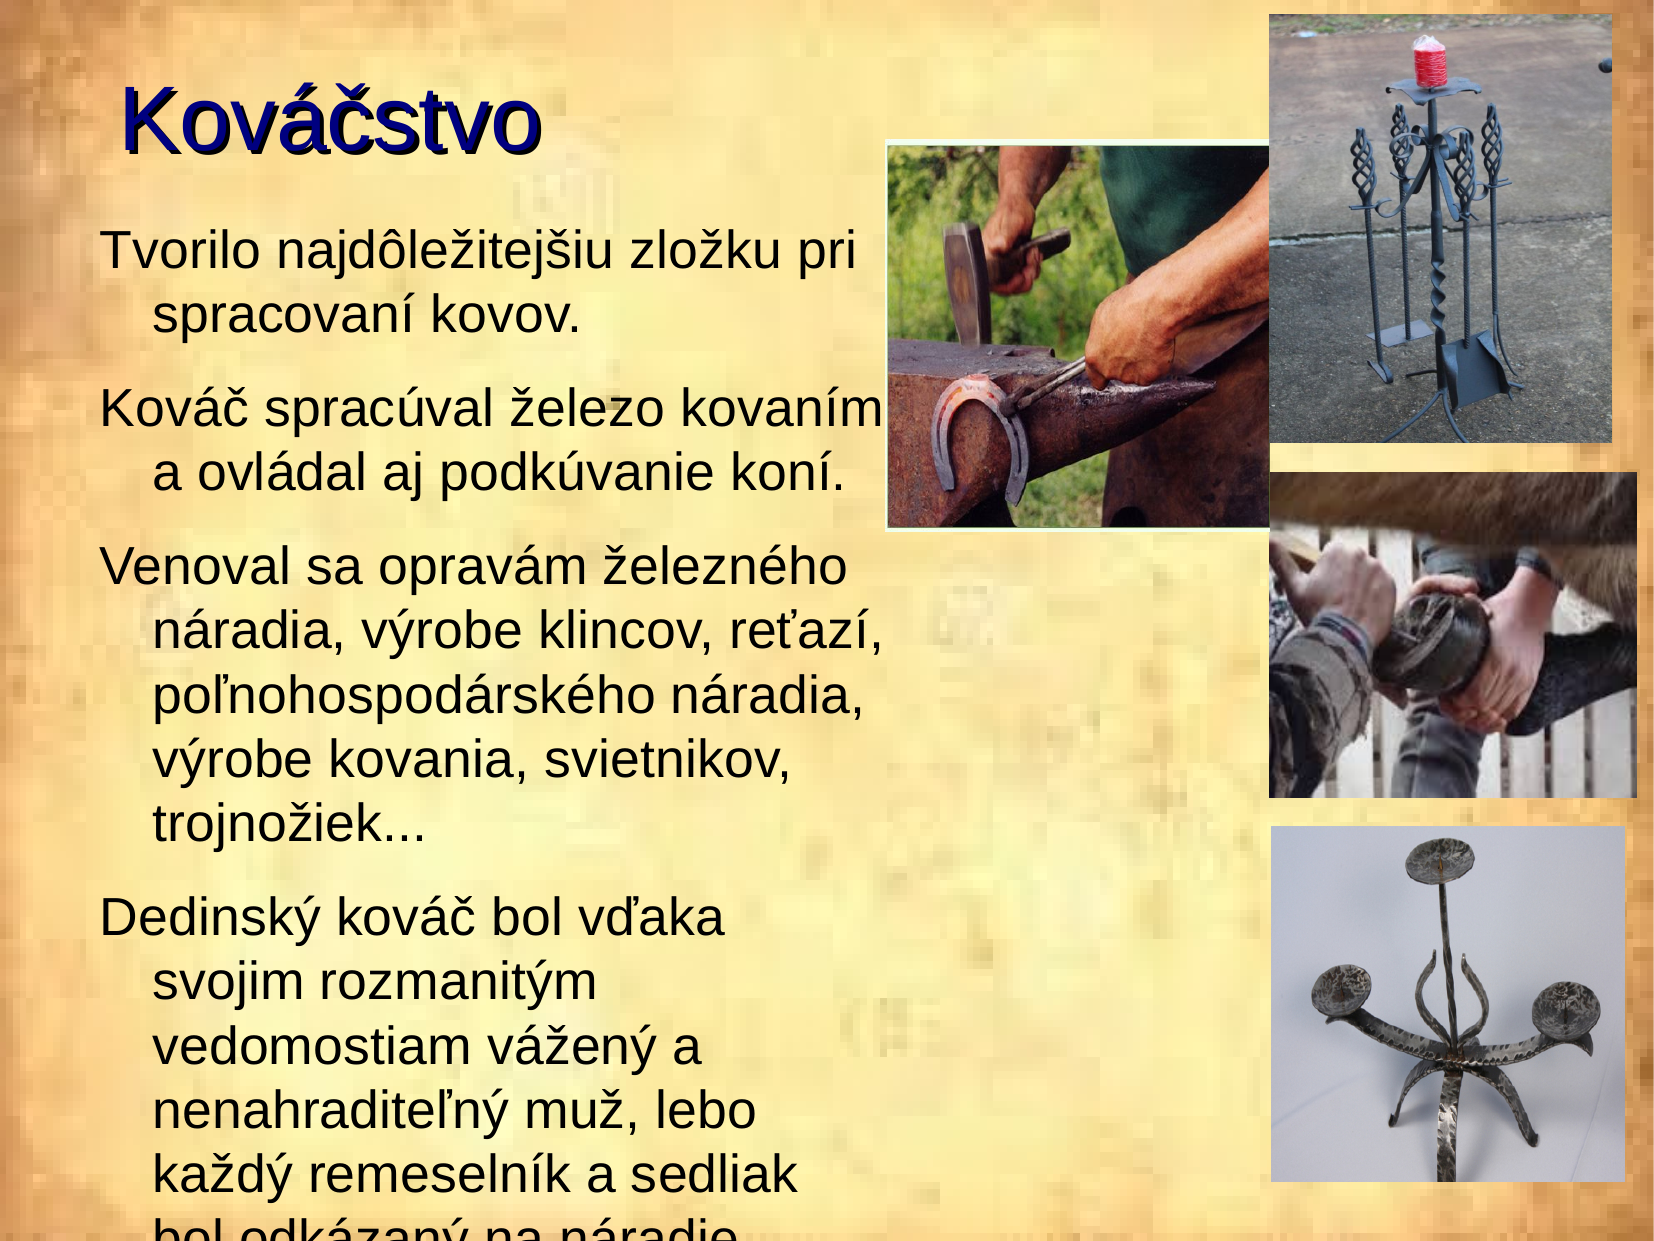

# Kováčstvo
Tvorilo najdôležitejšiu zložku pri spracovaní kovov.
Kováč spracúval železo kovaním a ovládal aj podkúvanie koní.
Venoval sa opravám železného náradia, výrobe klincov, reťazí, poľnohospodárského náradia, výrobe kovania, svietnikov, trojnožiek...
Dedinský kováč bol vďaka svojim rozmanitým vedomostiam vážený a nenahraditeľný muž, lebo každý remeselník a sedliak bol odkázaný na náradie, ktoré pochádzalo z jeho dielne.